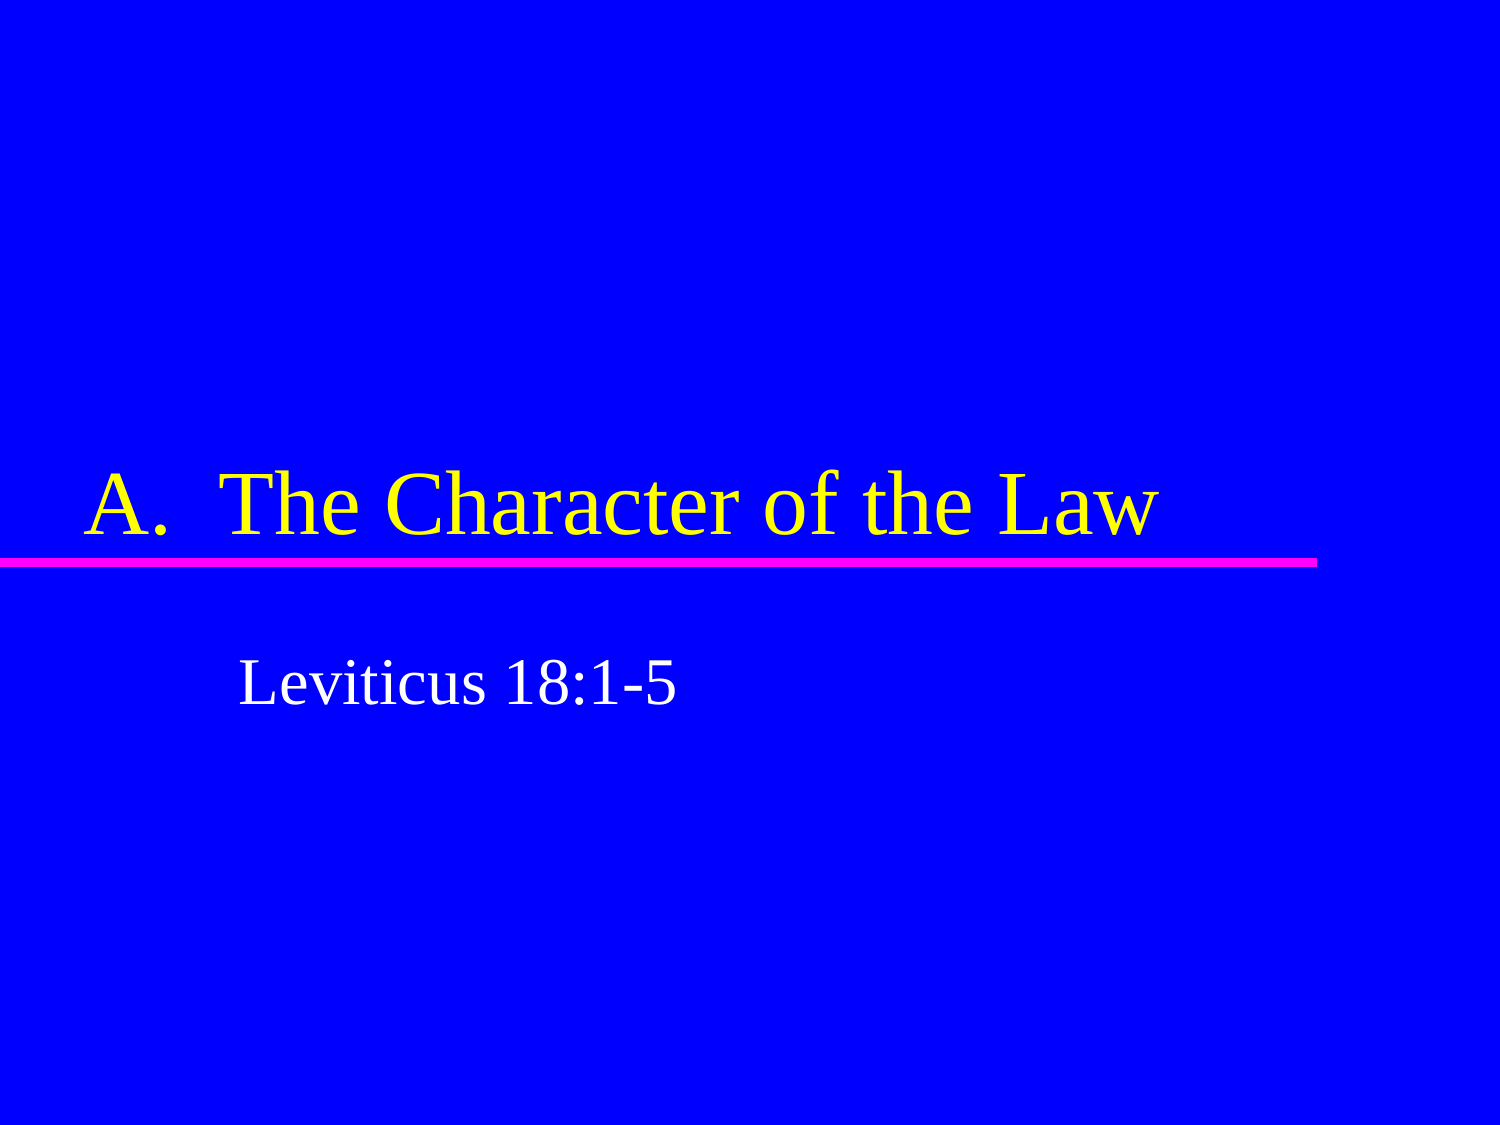

# A. The Character of the Law
Leviticus 18:1-5